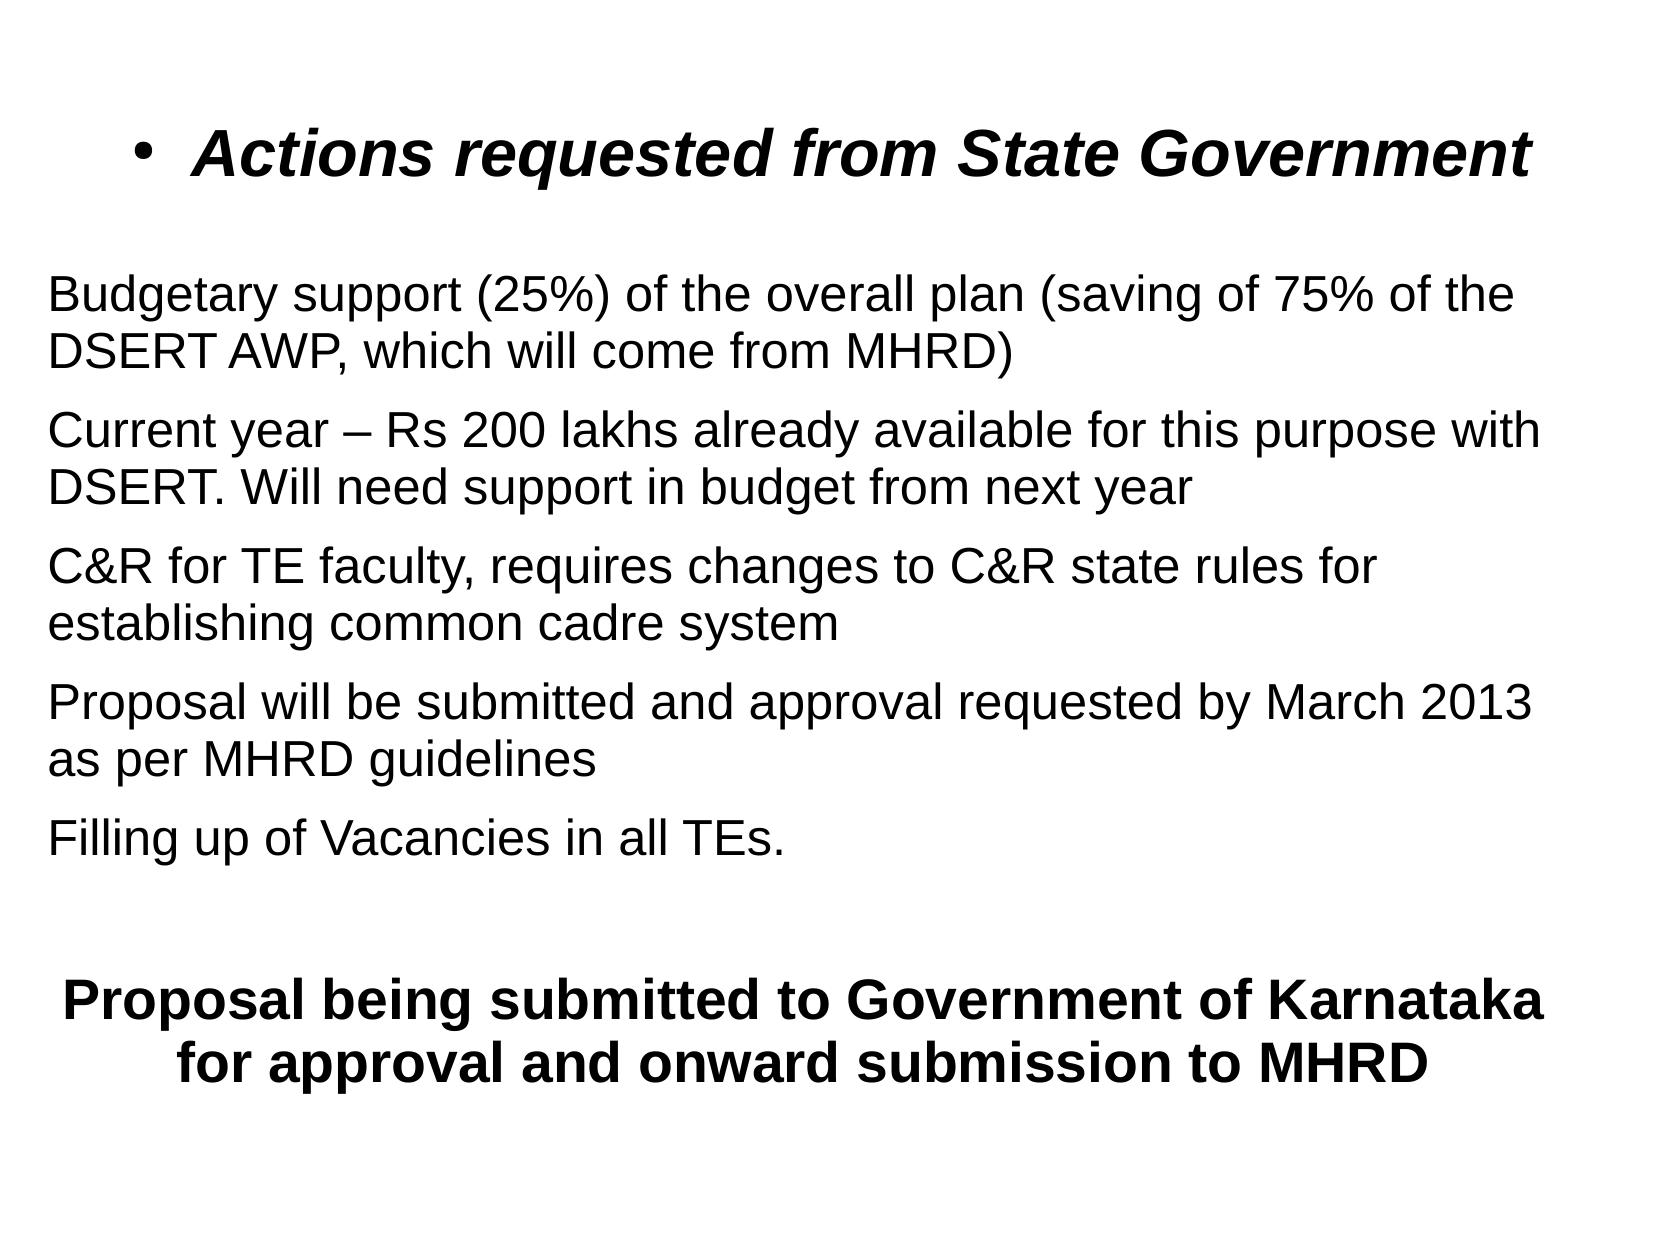

# Actions requested from State Government
Budgetary support (25%) of the overall plan (saving of 75% of the DSERT AWP, which will come from MHRD)
Current year – Rs 200 lakhs already available for this purpose with DSERT. Will need support in budget from next year
C&R for TE faculty, requires changes to C&R state rules for establishing common cadre system
Proposal will be submitted and approval requested by March 2013 as per MHRD guidelines
Filling up of Vacancies in all TEs.
Proposal being submitted to Government of Karnataka for approval and onward submission to MHRD